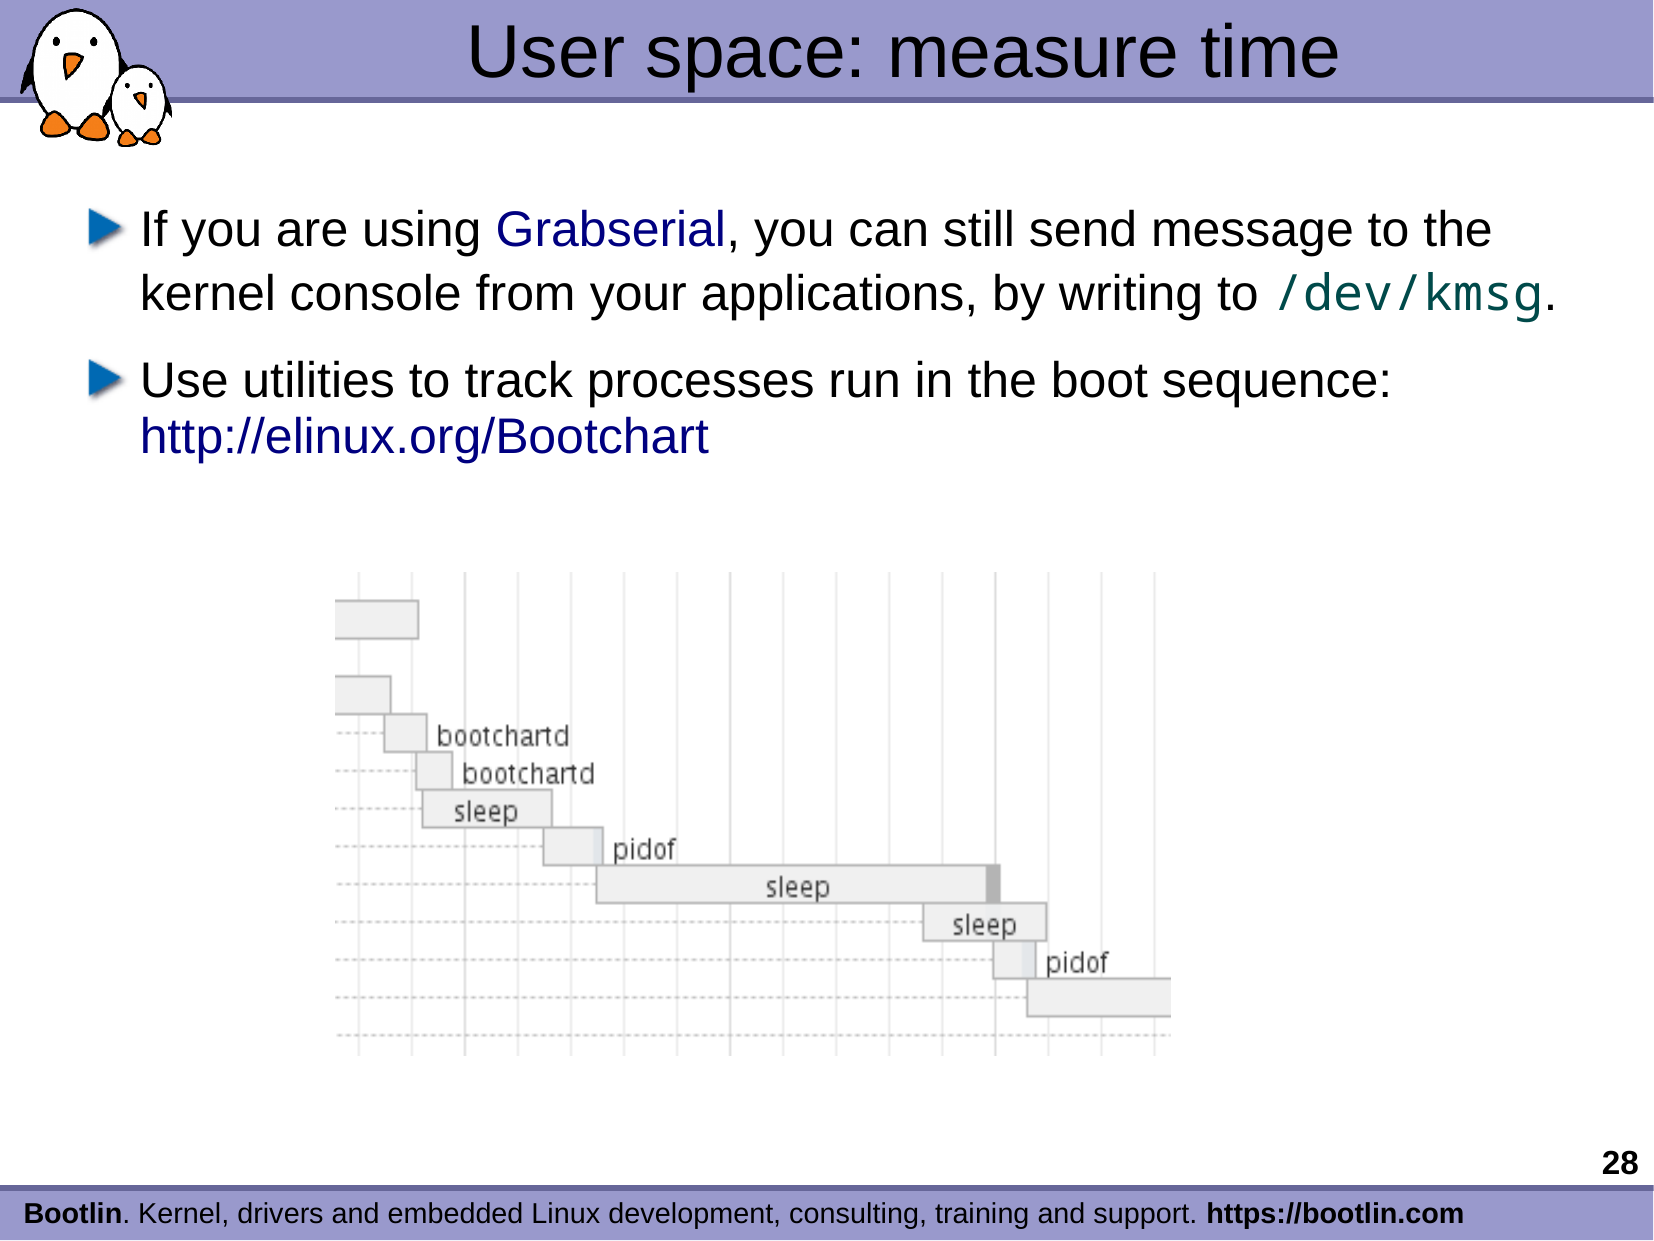

# User space: measure time
If you are using Grabserial, you can still send message to the kernel console from your applications, by writing to /dev/kmsg.
Use utilities to track processes run in the boot sequence:
http://elinux.org/Bootchart